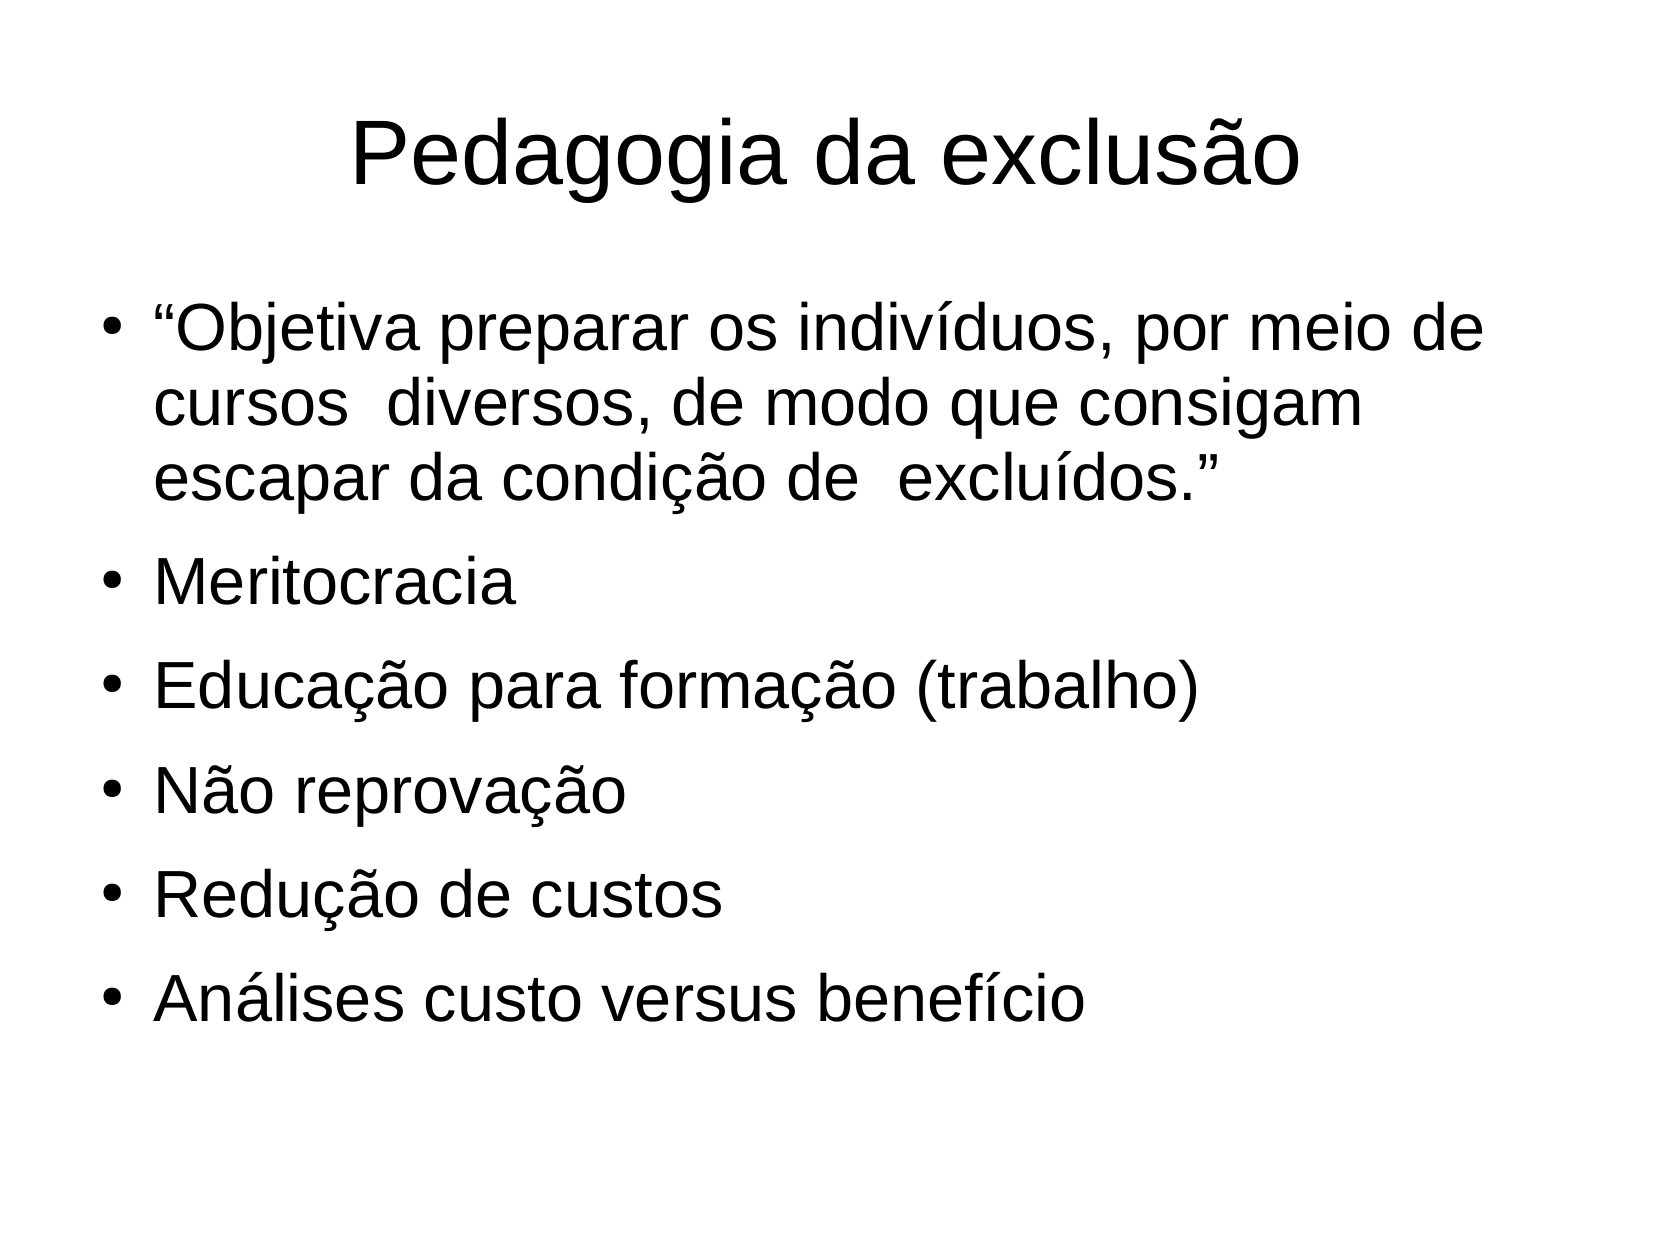

# Pedagogia da exclusão
“Objetiva preparar os indivíduos, por meio de cursos diversos, de modo que consigam escapar da condição de excluídos.”
Meritocracia
Educação para formação (trabalho)
Não reprovação
Redução de custos
Análises custo versus benefício